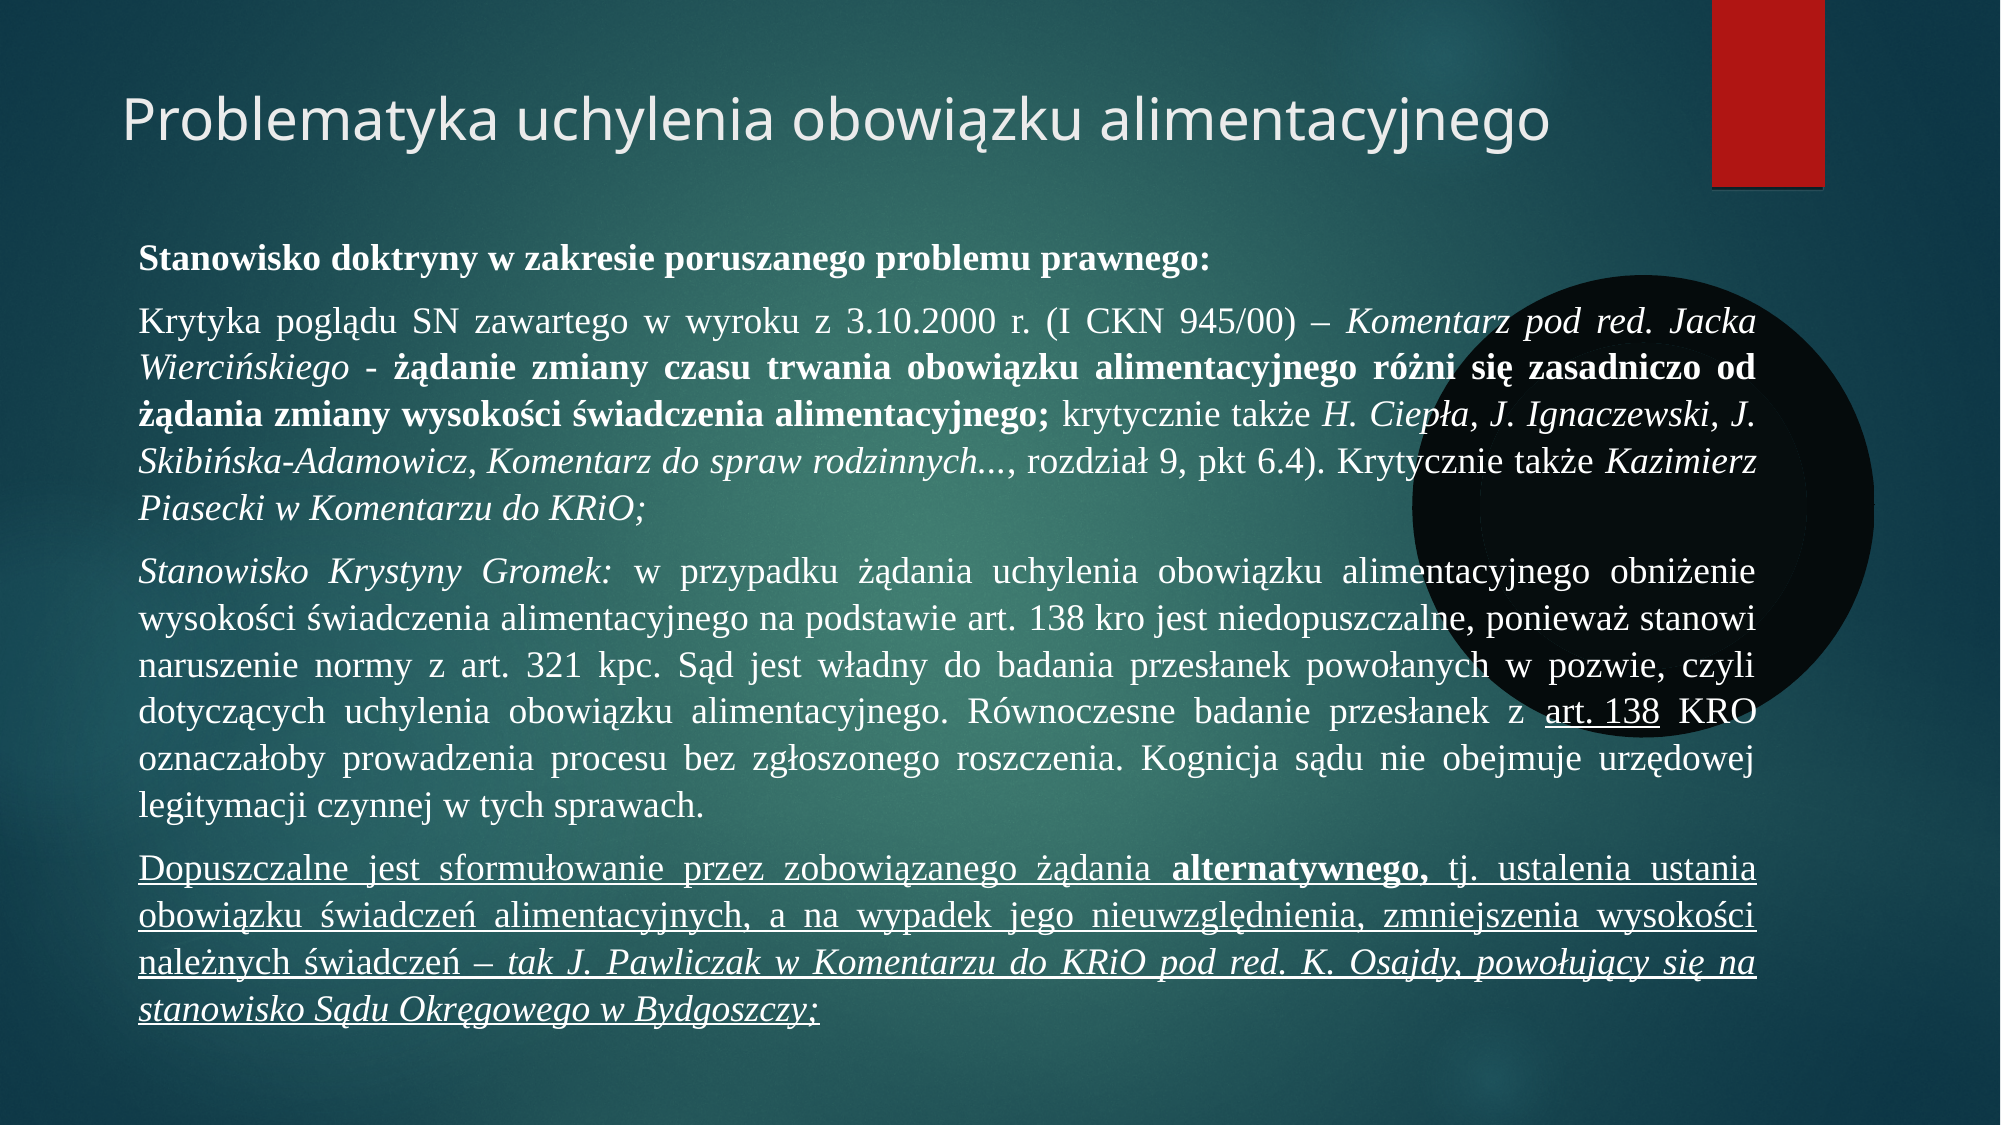

# Problematyka uchylenia obowiązku alimentacyjnego
Stanowisko doktryny w zakresie poruszanego problemu prawnego:
Krytyka poglądu SN zawartego w wyroku z 3.10.2000 r. (I CKN 945/00) – Komentarz pod red. Jacka Wiercińskiego - żądanie zmiany czasu trwania obowiązku alimentacyjnego różni się zasadniczo od żądania zmiany wysokości świadczenia alimentacyjnego; krytycznie także H. Ciepła, J. Ignaczewski, J. Skibińska-Adamowicz, Komentarz do spraw rodzinnych..., rozdział 9, pkt 6.4). Krytycznie także Kazimierz Piasecki w Komentarzu do KRiO;
Stanowisko Krystyny Gromek: w przypadku żądania uchylenia obowiązku alimentacyjnego obniżenie wysokości świadczenia alimentacyjnego na podstawie art. 138 kro jest niedopuszczalne, ponieważ stanowi naruszenie normy z art. 321 kpc. Sąd jest władny do badania przesłanek powołanych w pozwie, czyli dotyczących uchylenia obowiązku alimentacyjnego. Równoczesne badanie przesłanek z art. 138 KRO oznaczałoby prowadzenia procesu bez zgłoszonego roszczenia. Kognicja sądu nie obejmuje urzędowej legitymacji czynnej w tych sprawach.
Dopuszczalne jest sformułowanie przez zobowiązanego żądania alternatywnego, tj. ustalenia ustania obowiązku świadczeń alimentacyjnych, a na wypadek jego nieuwzględnienia, zmniejszenia wysokości należnych świadczeń – tak J. Pawliczak w Komentarzu do KRiO pod red. K. Osajdy, powołujący się na stanowisko Sądu Okręgowego w Bydgoszczy;